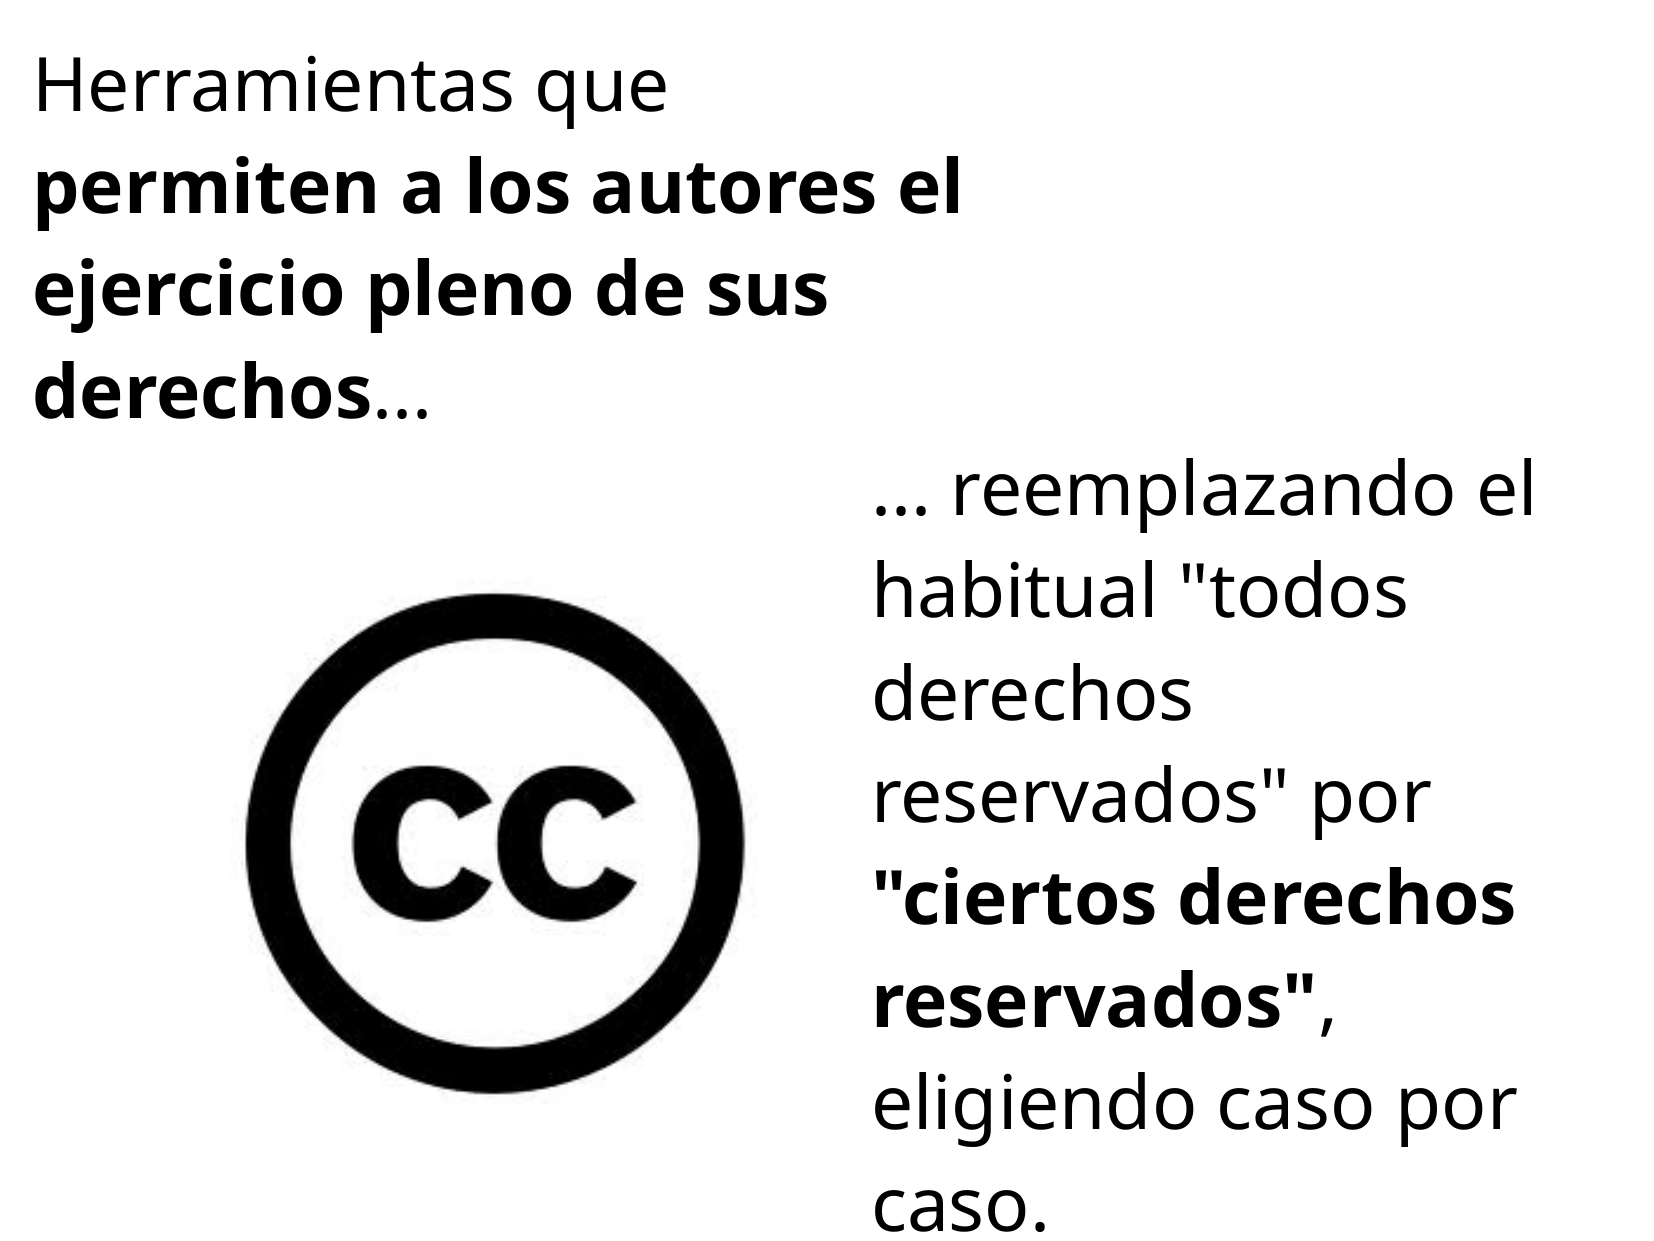

Herramientas que permiten a los autores el ejercicio pleno de sus derechos...
... reemplazando el habitual "todos derechos reservados" por "ciertos derechos reservados", eligiendo caso por caso.